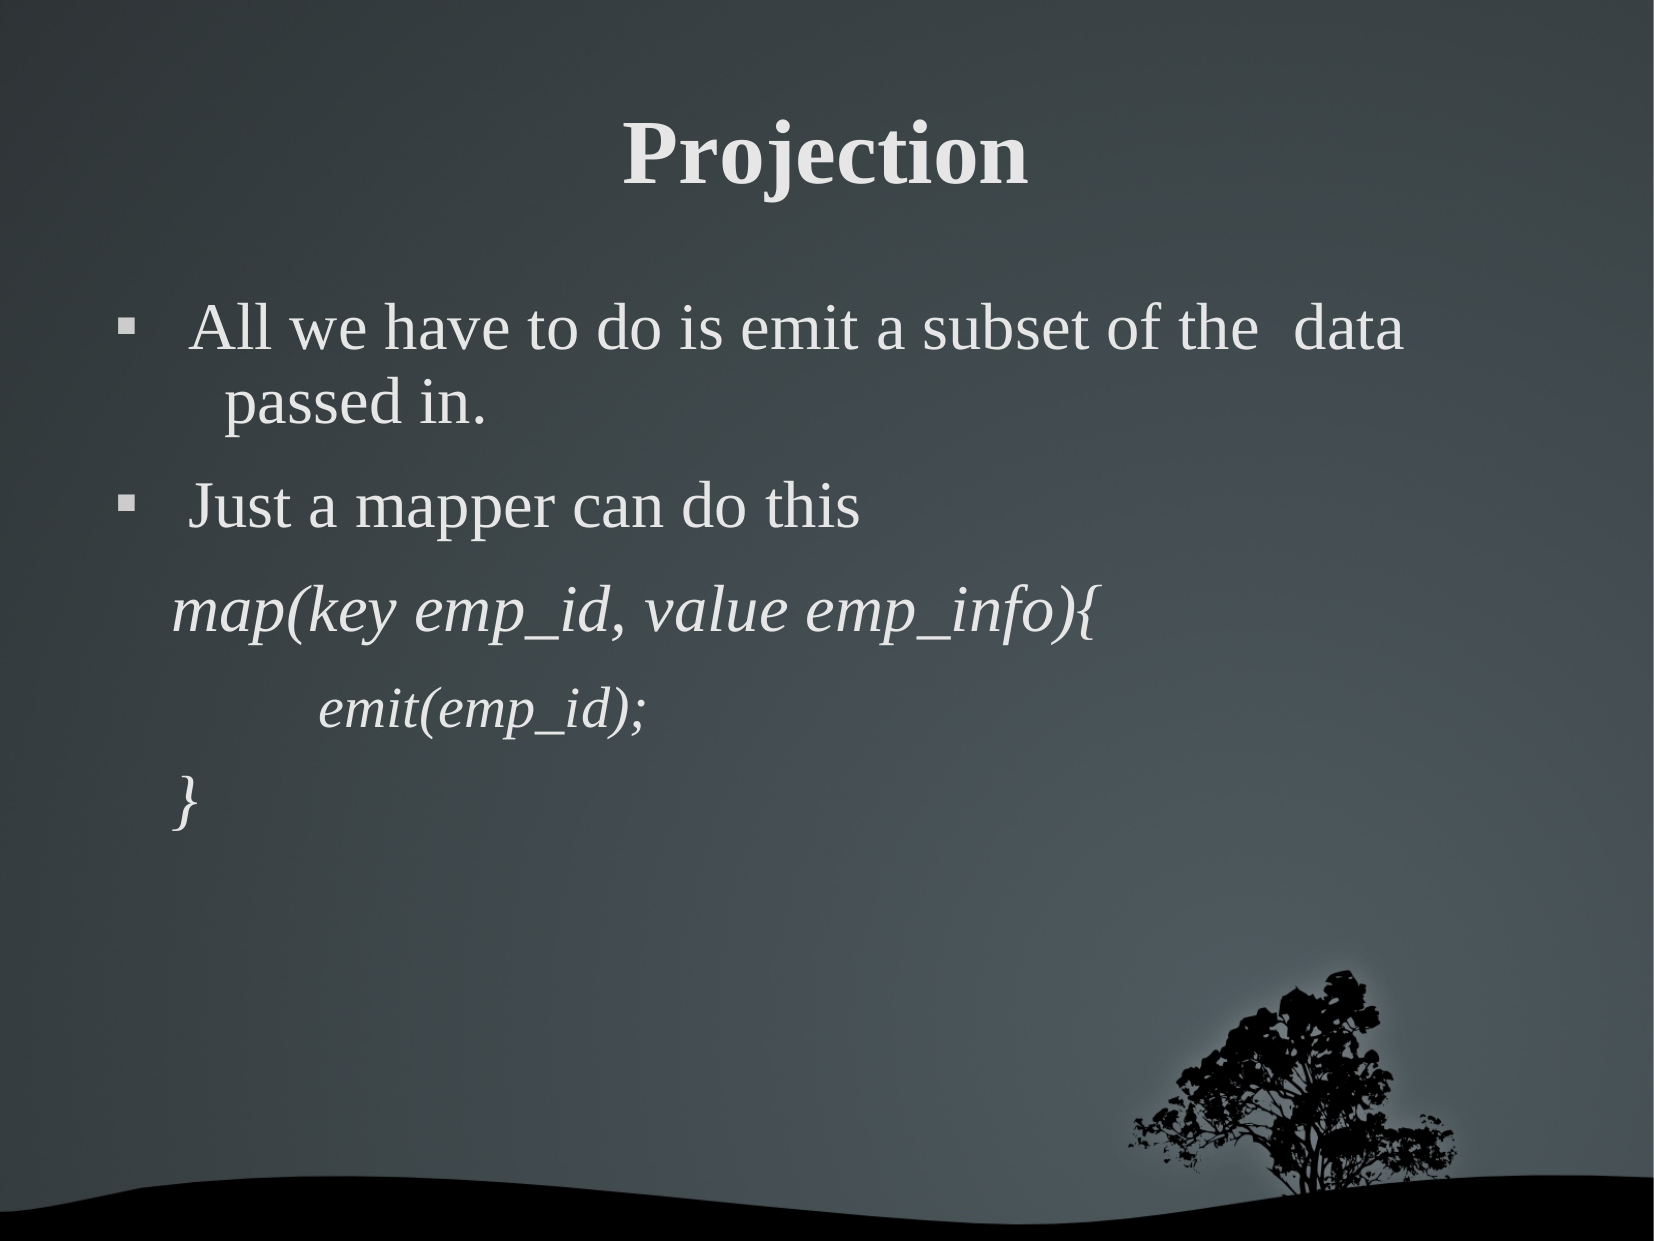

# Projection
 All we have to do is emit a subset of the data passed in.
 Just a mapper can do this
map(key emp_id, value emp_info){
emit(emp_id);
}